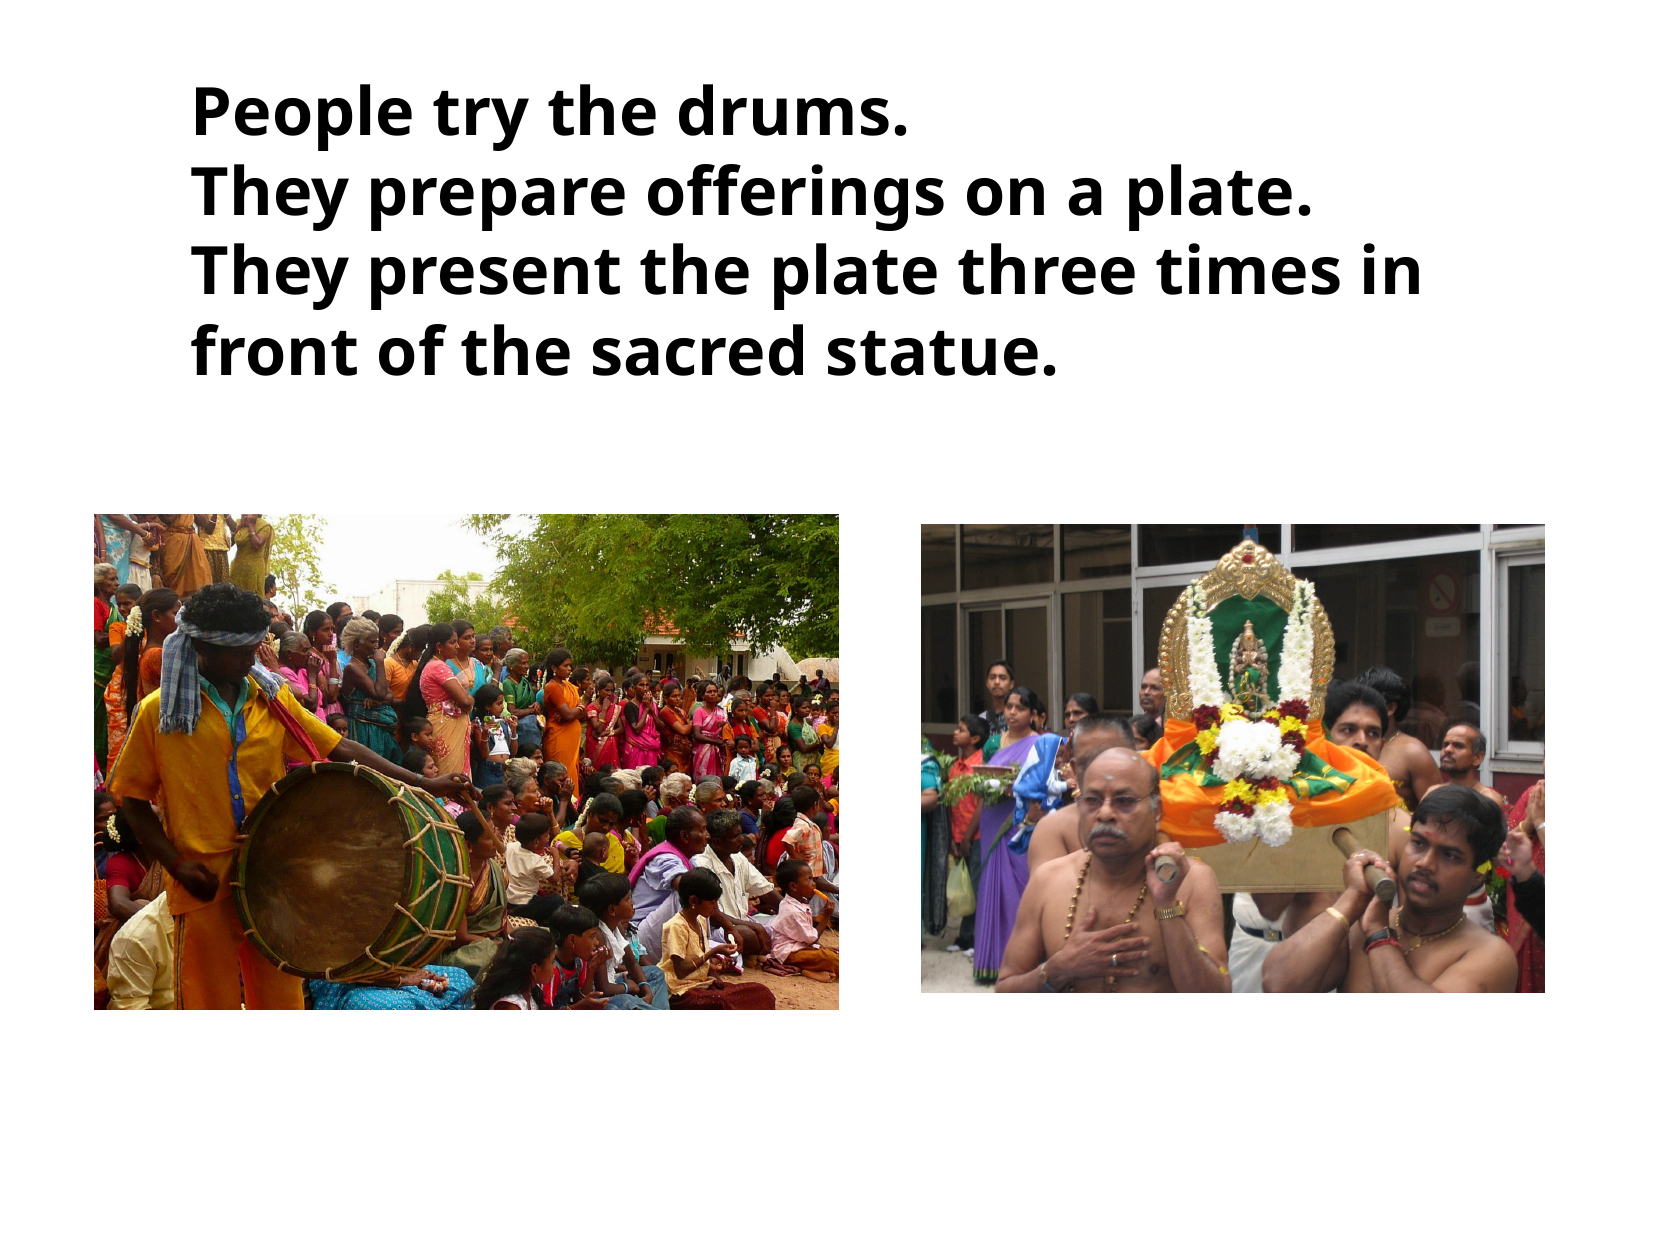

People try the drums.
They prepare offerings on a plate.
They present the plate three times in front of the sacred statue.